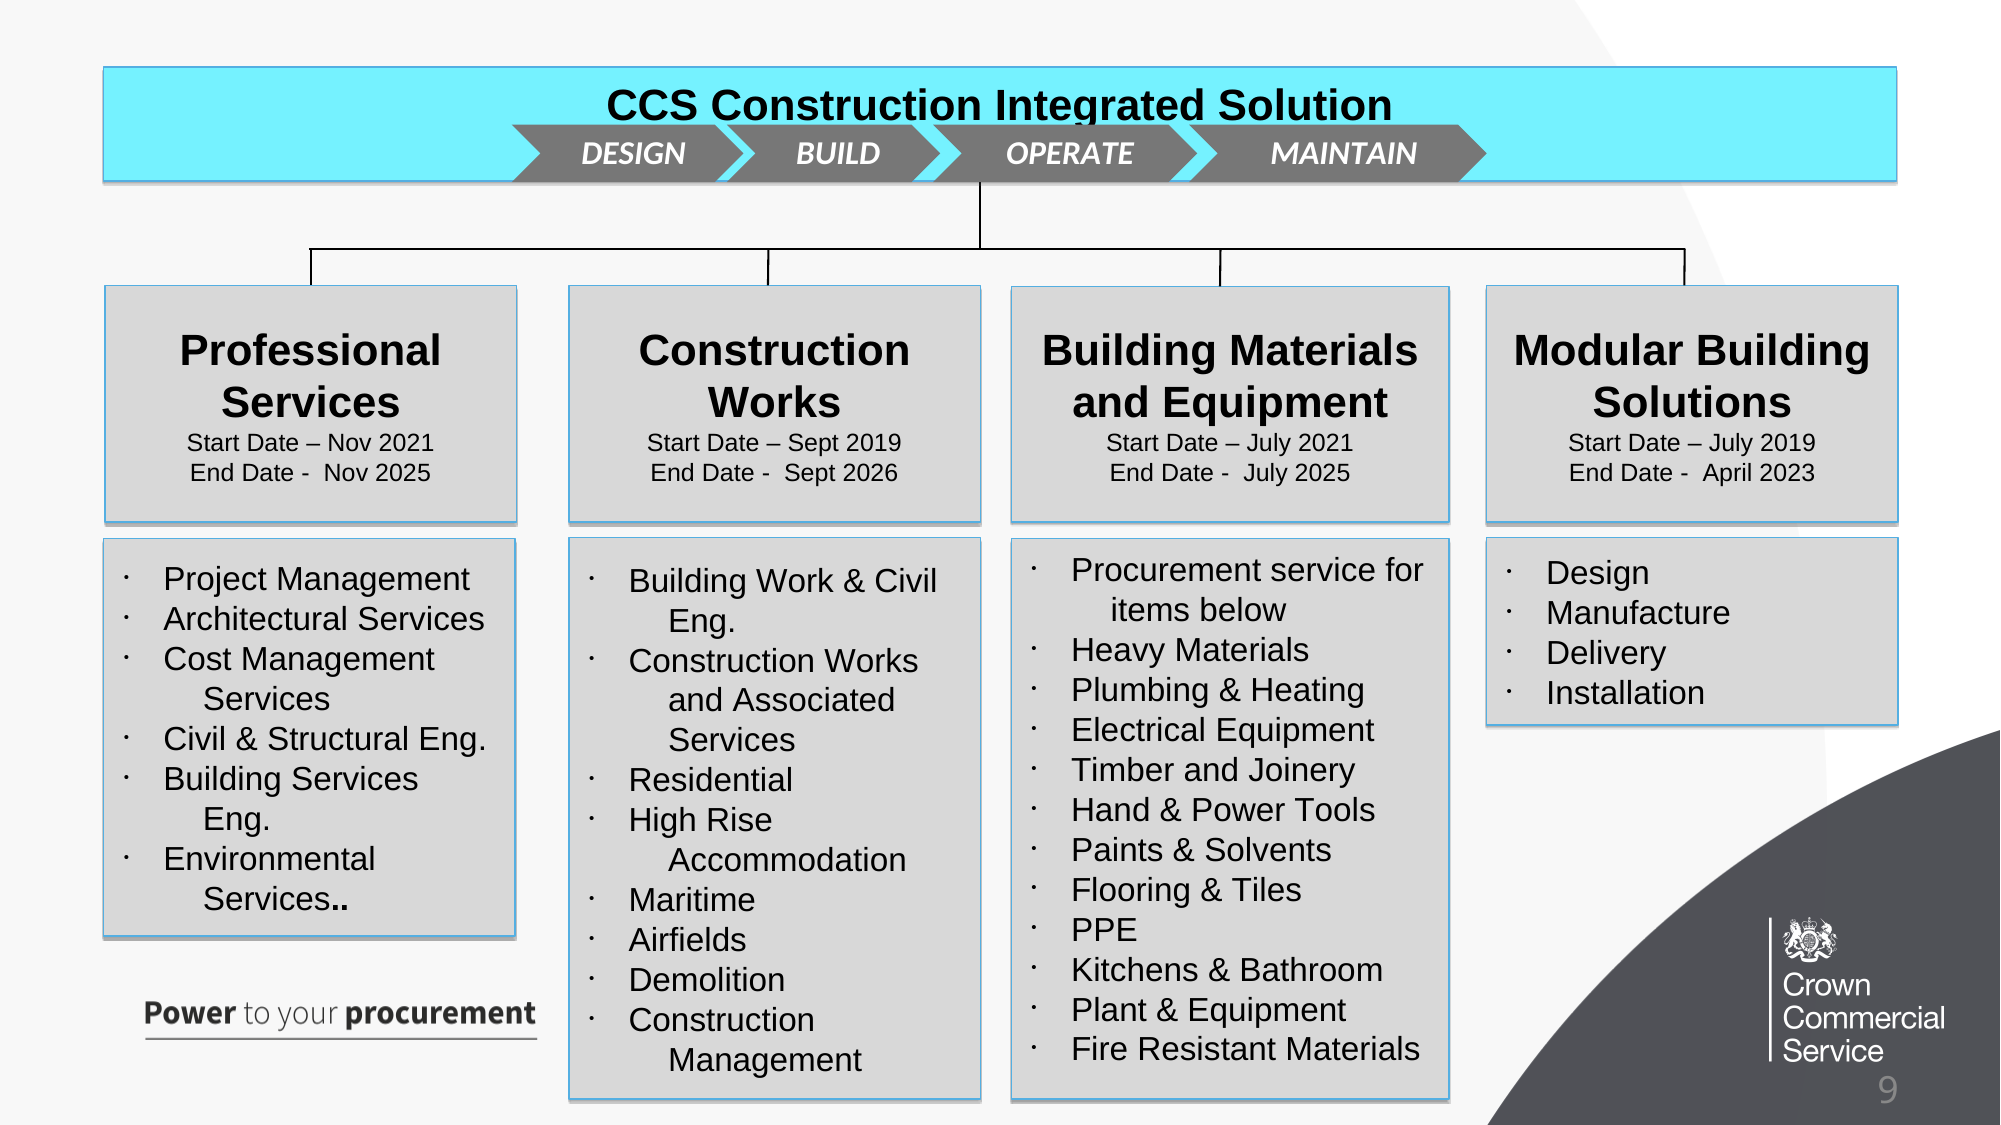

CCS Construction Integrated Solution
DESIGN
BUILD
OPERATE
MAINTAIN
Professional Services
Start Date – Nov 2021
End Date - Nov 2025
Construction Works
Start Date – Sept 2019
End Date - Sept 2026
Modular Building Solutions
Start Date – July 2019
End Date - April 2023
Building Materials and Equipment
Start Date – July 2021
End Date - July 2025
Building Work & Civil Eng.
Construction Works and Associated Services
Residential
High Rise Accommodation
Maritime
Airfields
Demolition
Construction Management
Design
Manufacture
Delivery
Installation
Project Management
Architectural Services
Cost Management Services
Civil & Structural Eng.
Building Services Eng.
Environmental Services..
Procurement service for items below
Heavy Materials
Plumbing & Heating
Electrical Equipment
Timber and Joinery
Hand & Power Tools
Paints & Solvents
Flooring & Tiles
PPE
Kitchens & Bathroom
Plant & Equipment
Fire Resistant Materials